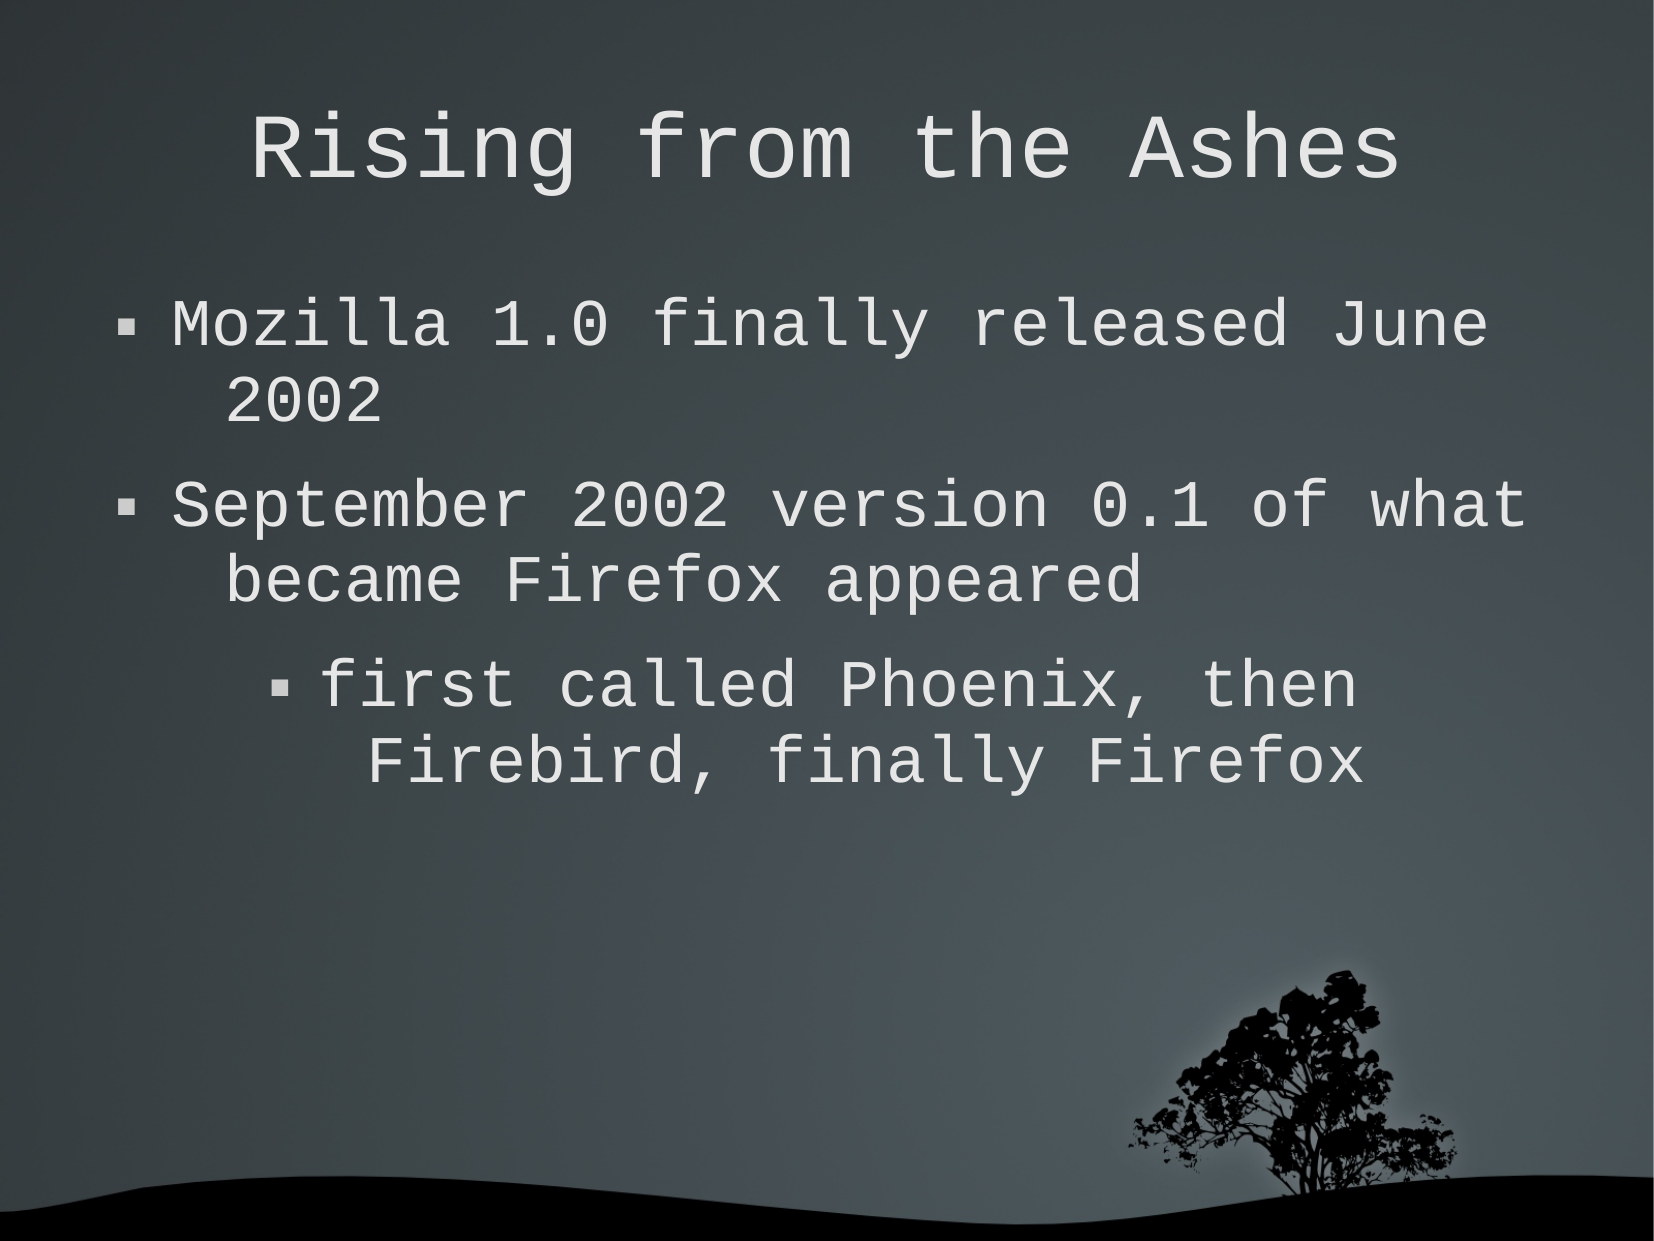

# Rising from the Ashes
Mozilla 1.0 finally released June 2002
September 2002 version 0.1 of what became Firefox appeared
first called Phoenix, then Firebird, finally Firefox